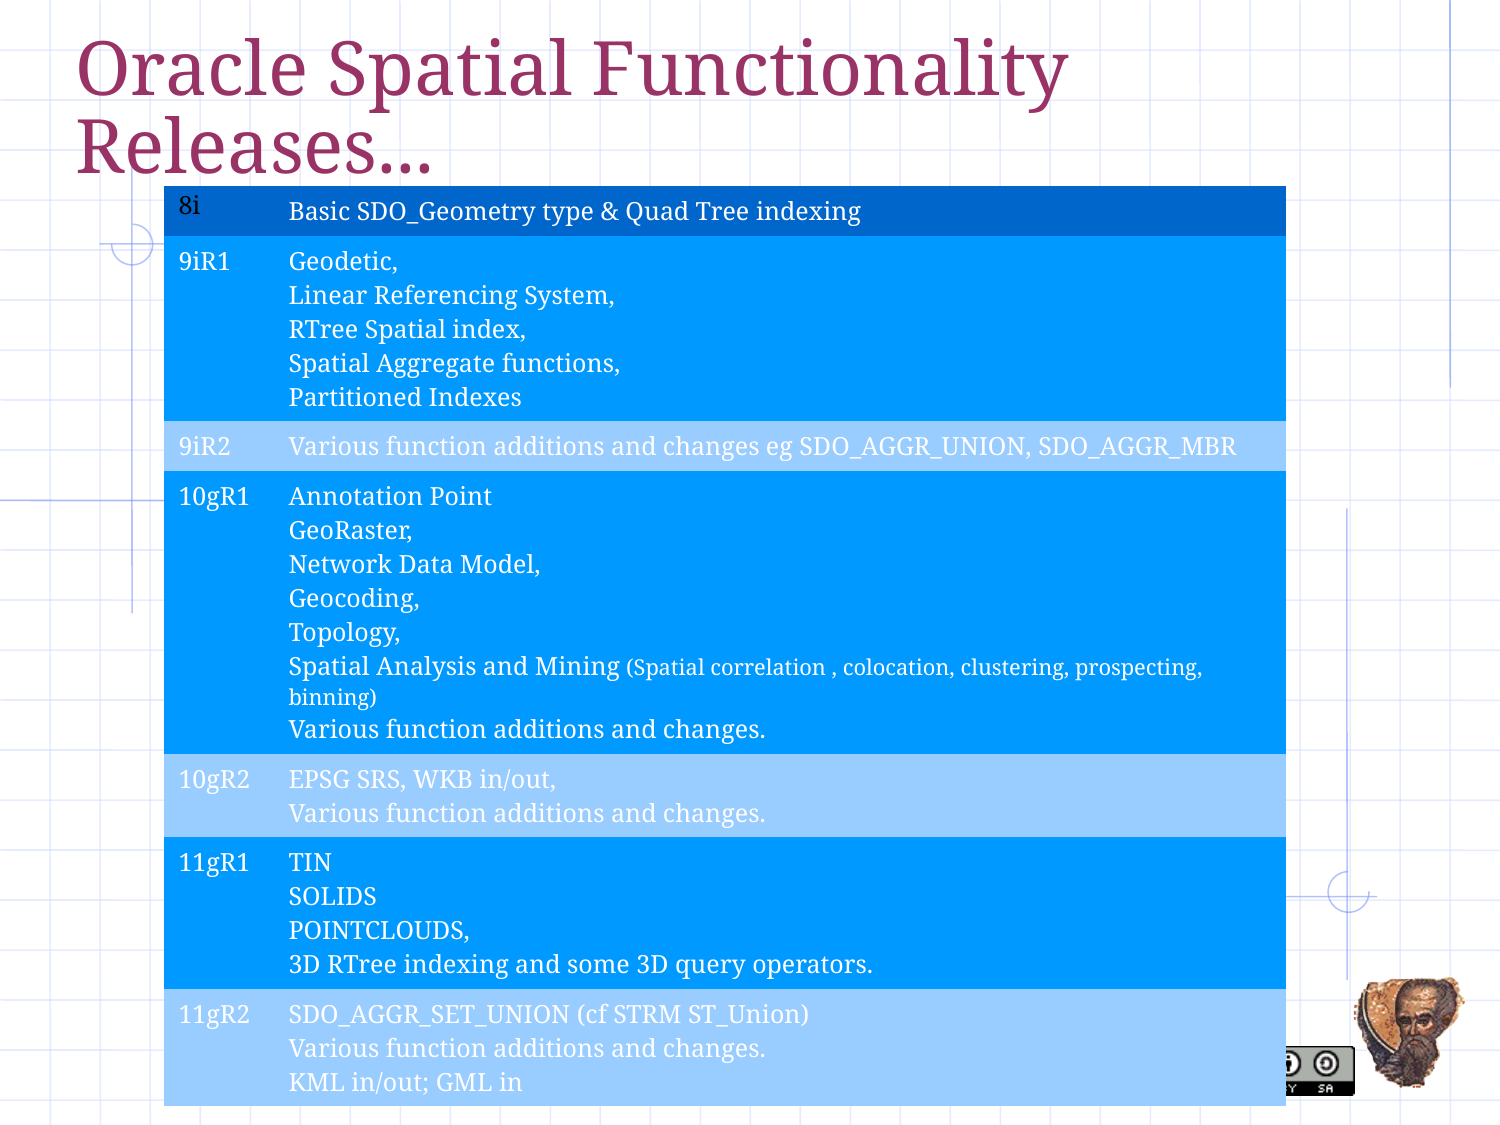

# Oracle Spatial Functionality Releases...
| 8i | Basic SDO\_Geometry type & Quad Tree indexing |
| --- | --- |
| 9iR1 | Geodetic, Linear Referencing System, RTree Spatial index, Spatial Aggregate functions, Partitioned Indexes |
| 9iR2 | Various function additions and changes eg SDO\_AGGR\_UNION, SDO\_AGGR\_MBR |
| 10gR1 | Annotation Point GeoRaster, Network Data Model, Geocoding, Topology, Spatial Analysis and Mining (Spatial correlation , colocation, clustering, prospecting, binning) Various function additions and changes. |
| 10gR2 | EPSG SRS, WKB in/out, Various function additions and changes. |
| 11gR1 | TIN SOLIDS POINTCLOUDS, 3D RTree indexing and some 3D query operators. |
| 11gR2 | SDO\_AGGR\_SET\_UNION (cf STRM ST\_Union) Various function additions and changes. KML in/out; GML in |